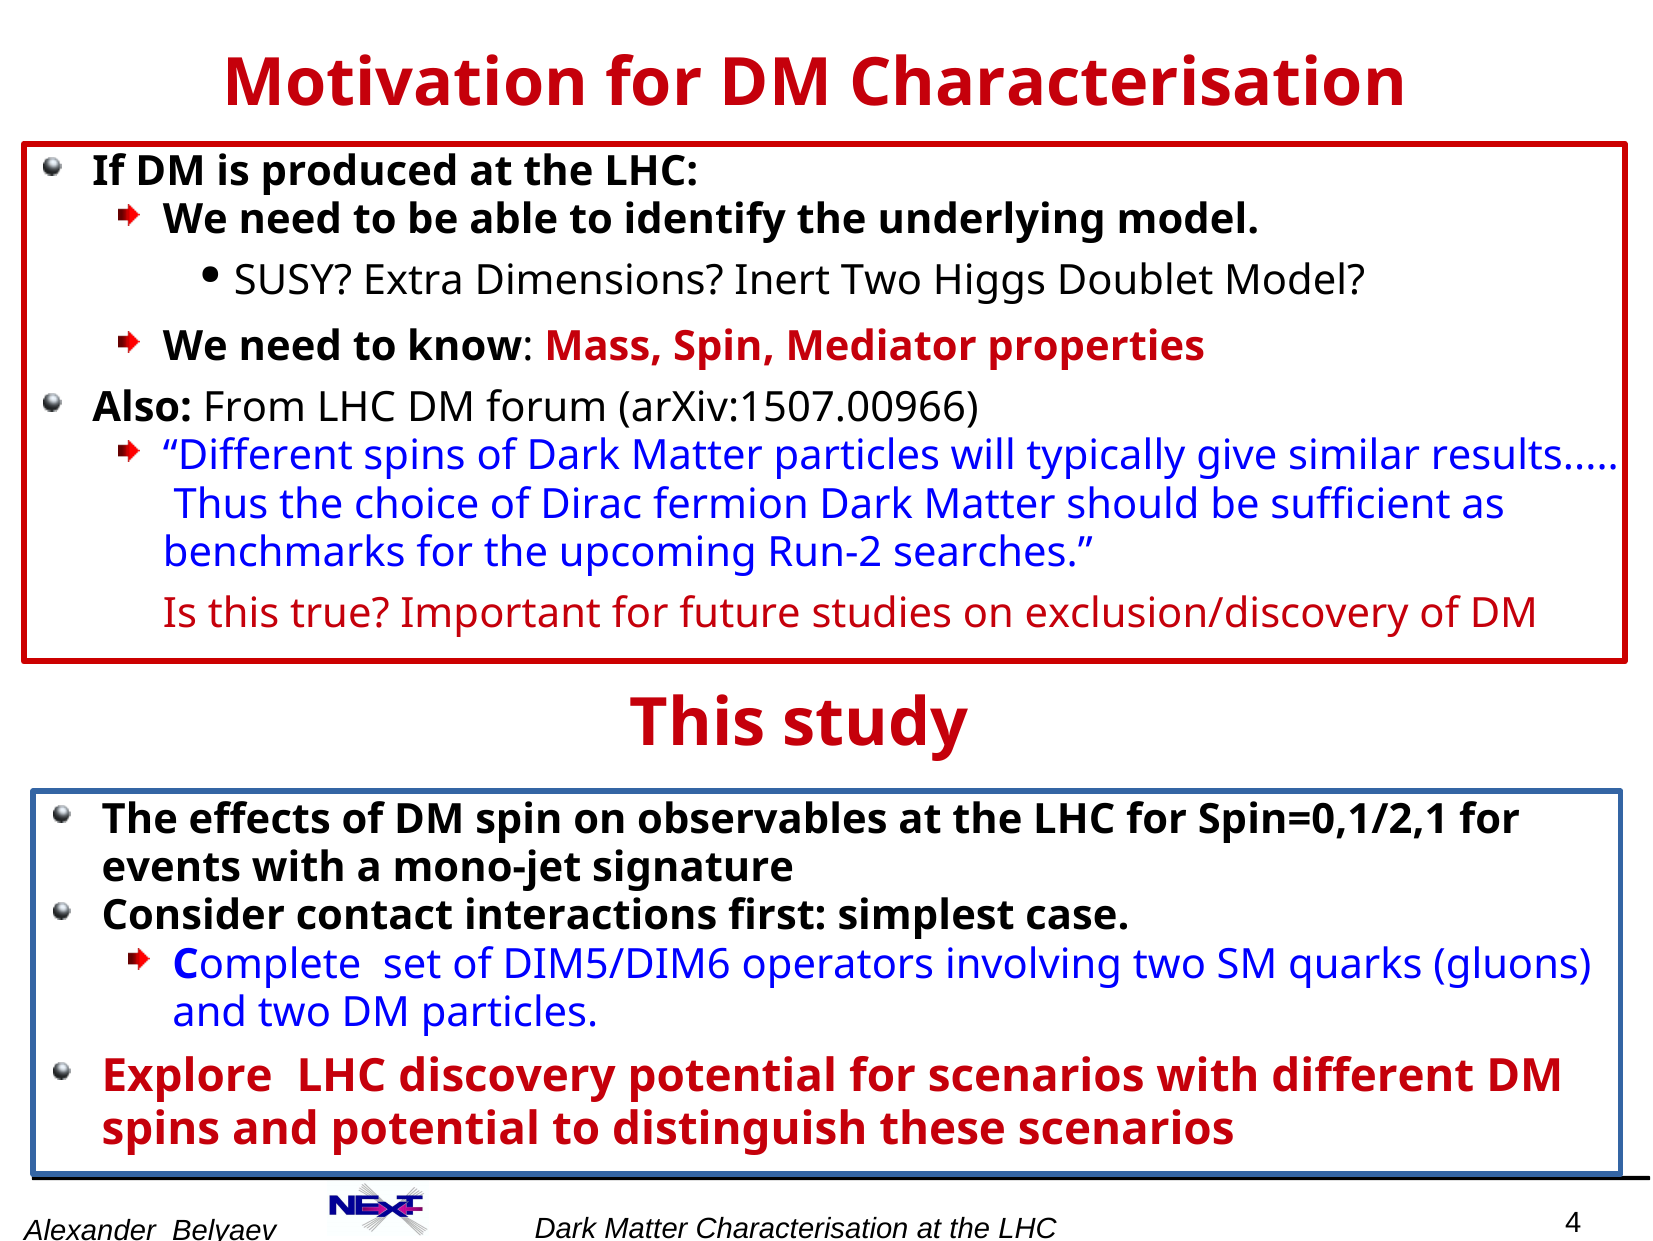

Motivation for DM Characterisation
# If DM is produced at the LHC:
We need to be able to identify the underlying model.
SUSY? Extra Dimensions? Inert Two Higgs Doublet Model?
We need to know: Mass, Spin, Mediator properties
Also: From LHC DM forum (arXiv:1507.00966)
“Different spins of Dark Matter particles will typically give similar results..... Thus the choice of Dirac fermion Dark Matter should be sufficient as benchmarks for the upcoming Run-2 searches.”
Is this true? Important for future studies on exclusion/discovery of DM
This study
The effects of DM spin on observables at the LHC for Spin=0,1/2,1 for events with a mono-jet signature
Consider contact interactions first: simplest case.
Complete set of DIM5/DIM6 operators involving two SM quarks (gluons) and two DM particles.
Explore LHC discovery potential for scenarios with different DM spins and potential to distinguish these scenarios